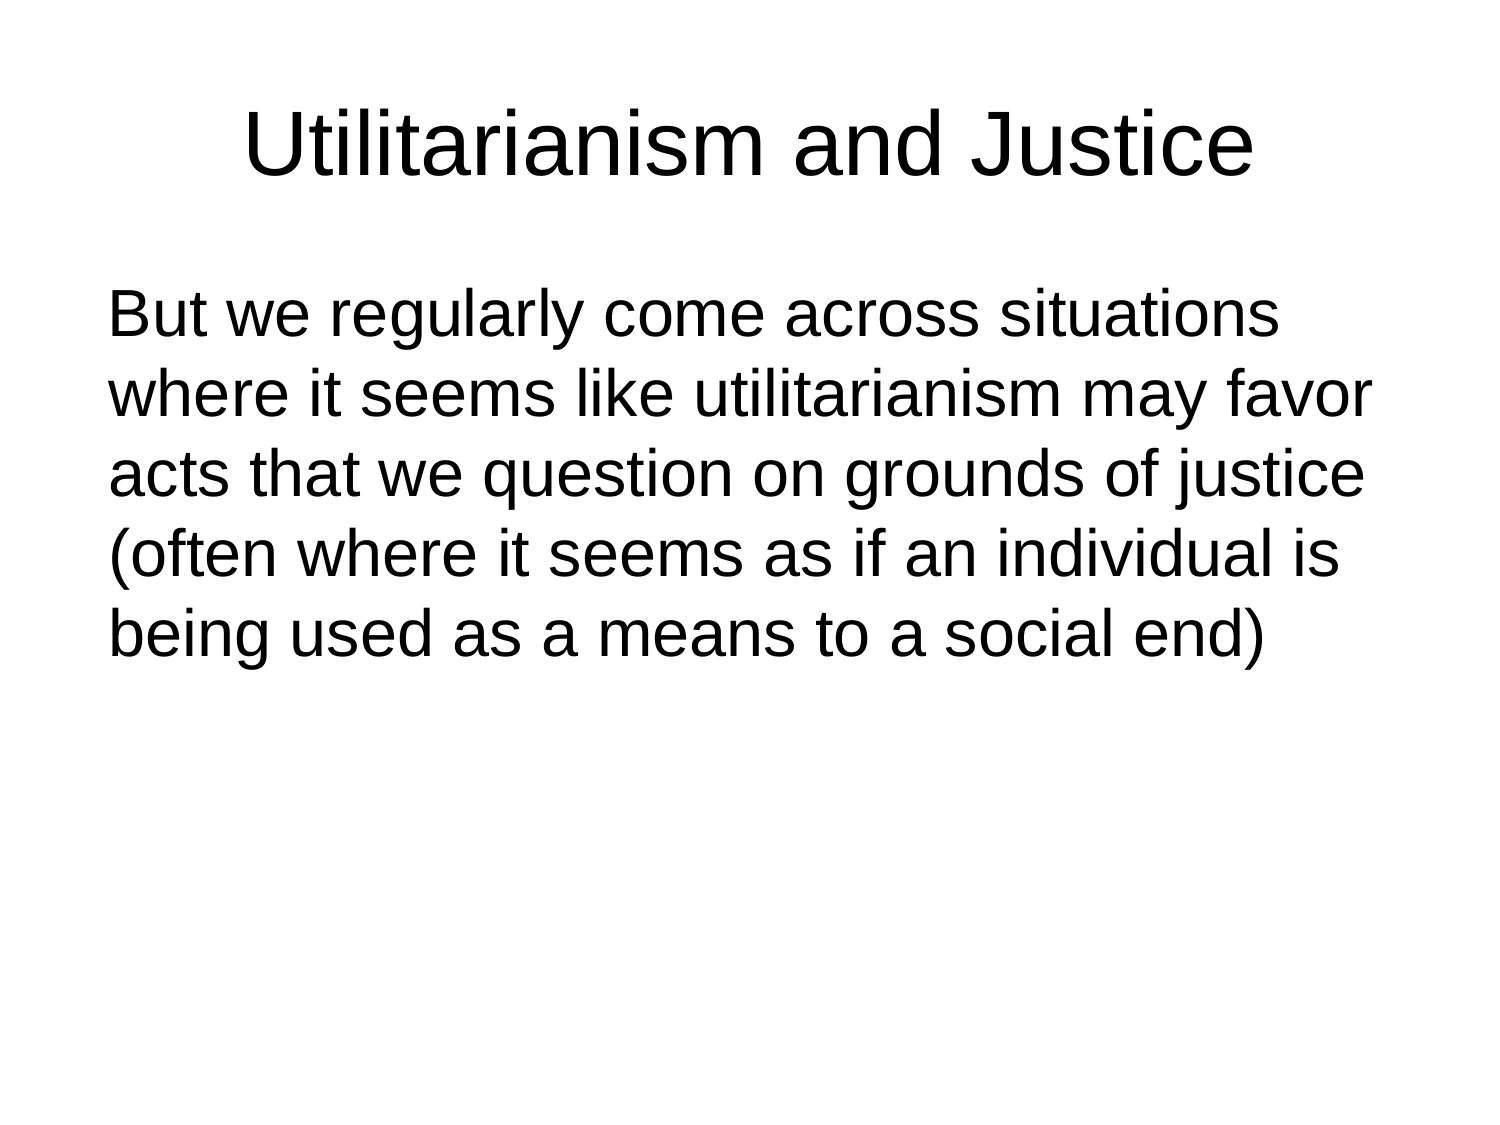

# Utilitarianism and Justice
 But we regularly come across situations where it seems like utilitarianism may favor acts that we question on grounds of justice (often where it seems as if an individual is being used as a means to a social end)